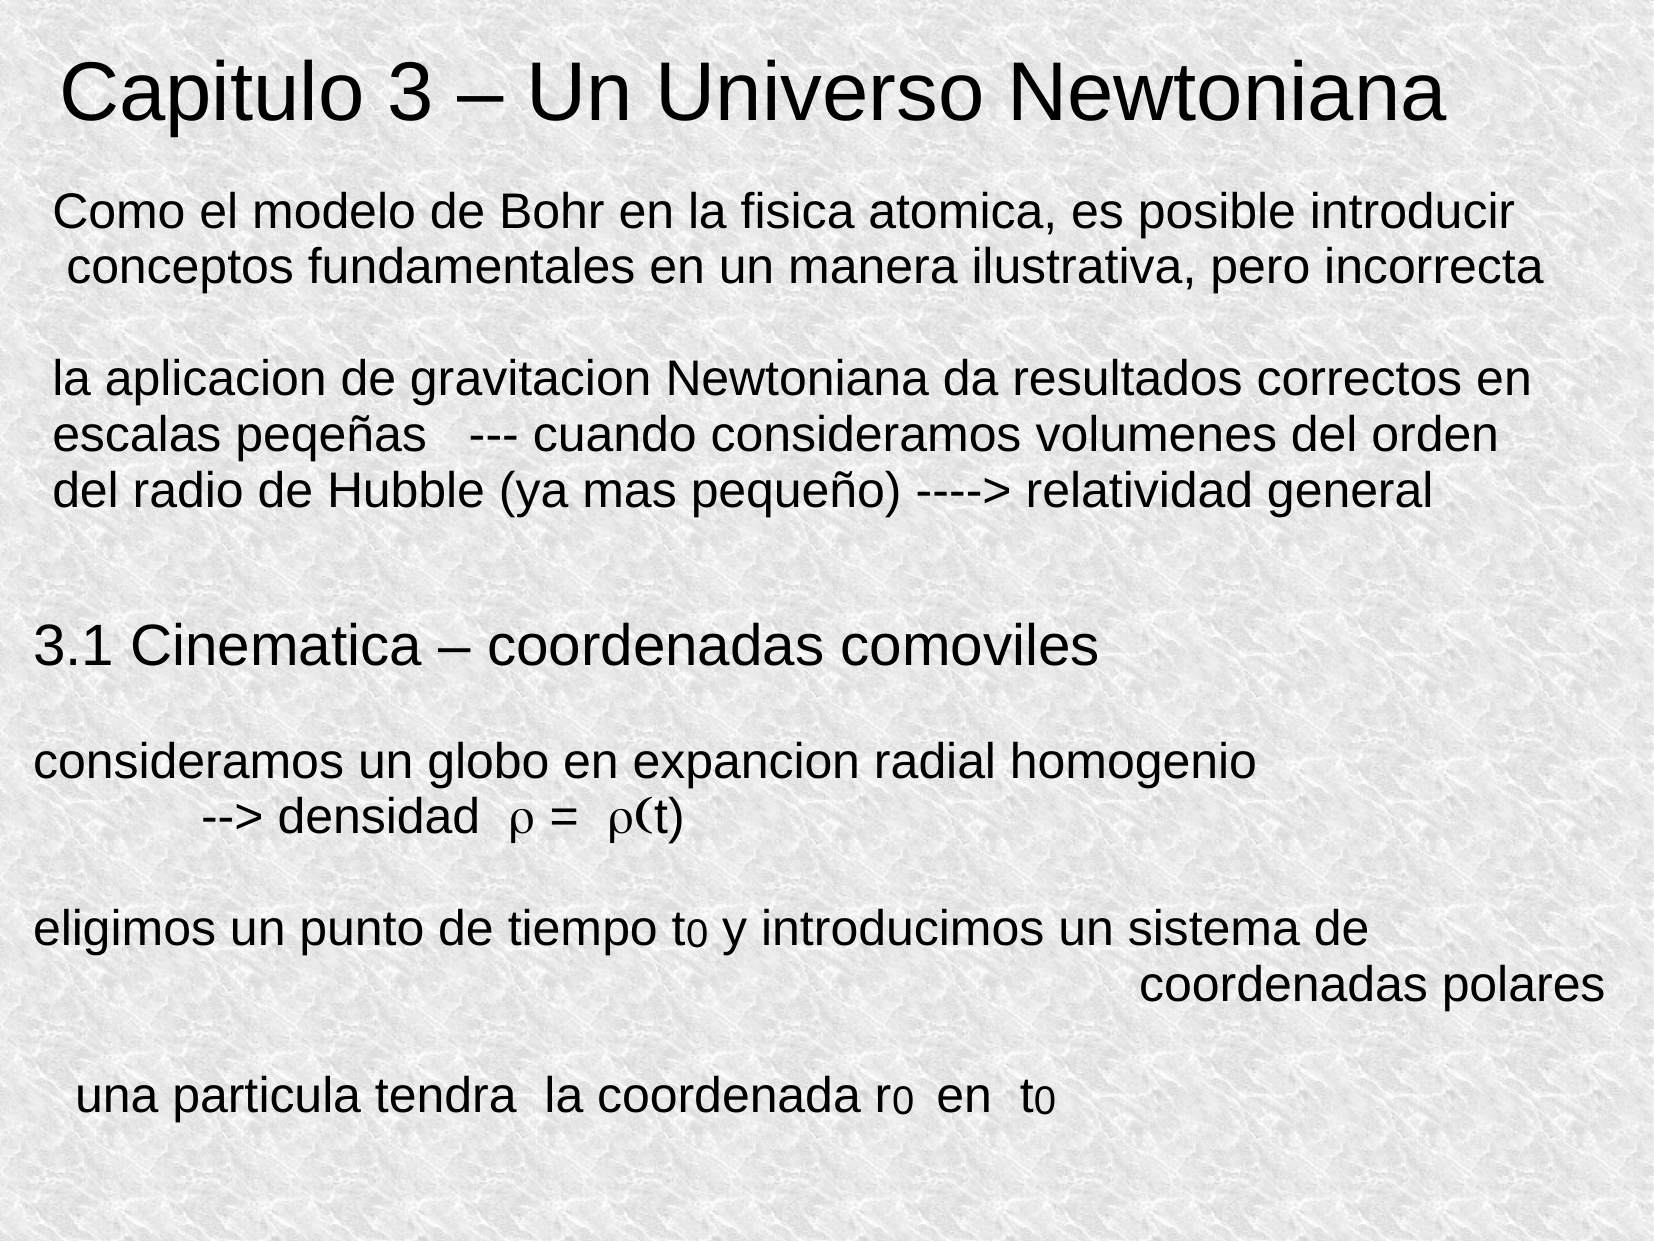

Capitulo 3 – Un Universo Newtoniana
Como el modelo de Bohr en la fisica atomica, es posible introducir
 conceptos fundamentales en un manera ilustrativa, pero incorrecta
la aplicacion de gravitacion Newtoniana da resultados correctos en
escalas peqeñas --- cuando consideramos volumenes del orden
del radio de Hubble (ya mas pequeño) ----> relatividad general
3.1 Cinematica – coordenadas comoviles
consideramos un globo en expancion radial homogenio
 --> densidad  = (t)
eligimos un punto de tiempo t0 y introducimos un sistema de
 coordenadas polares
 una particula tendra la coordenada r0 en t0